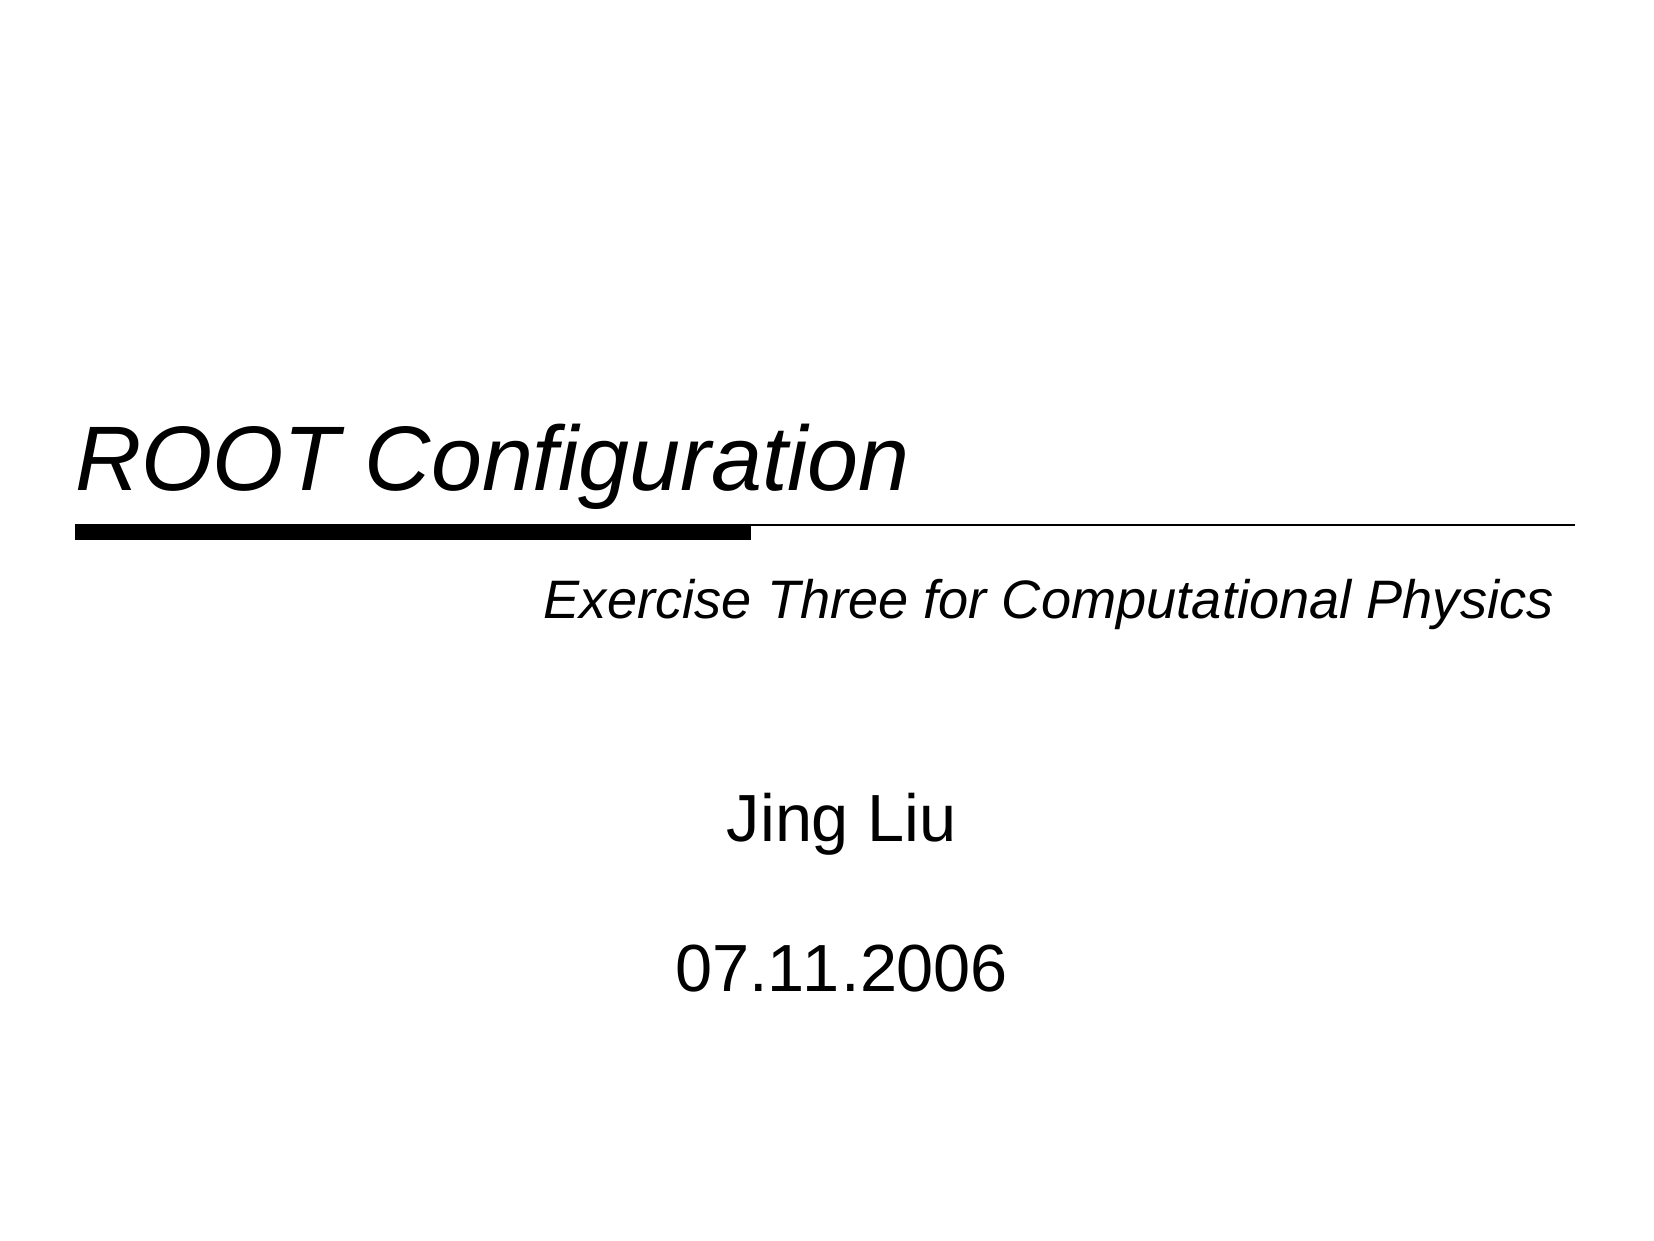

# ROOT Configuration
Exercise Three for Computational Physics
Jing Liu
07.11.2006